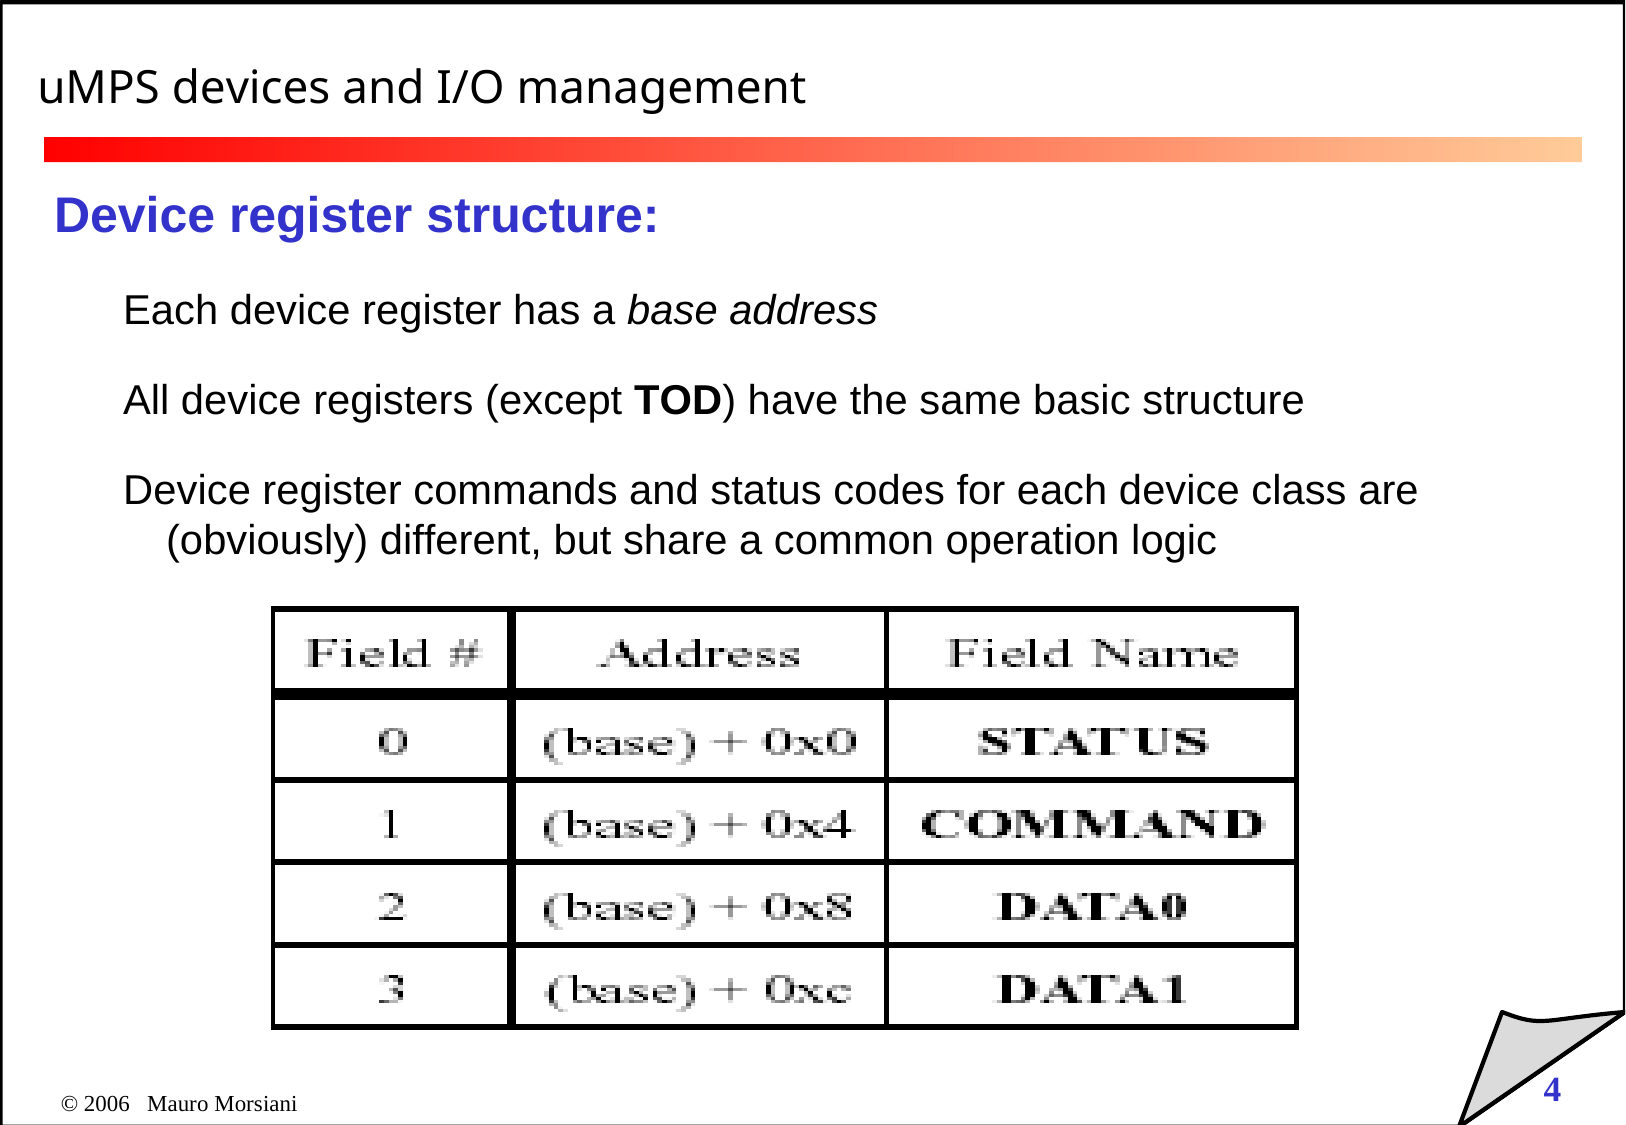

# uMPS devices and I/O management
Device register structure:
Each device register has a base address
All device registers (except TOD) have the same basic structure
Device register commands and status codes for each device class are (obviously) different, but share a common operation logic